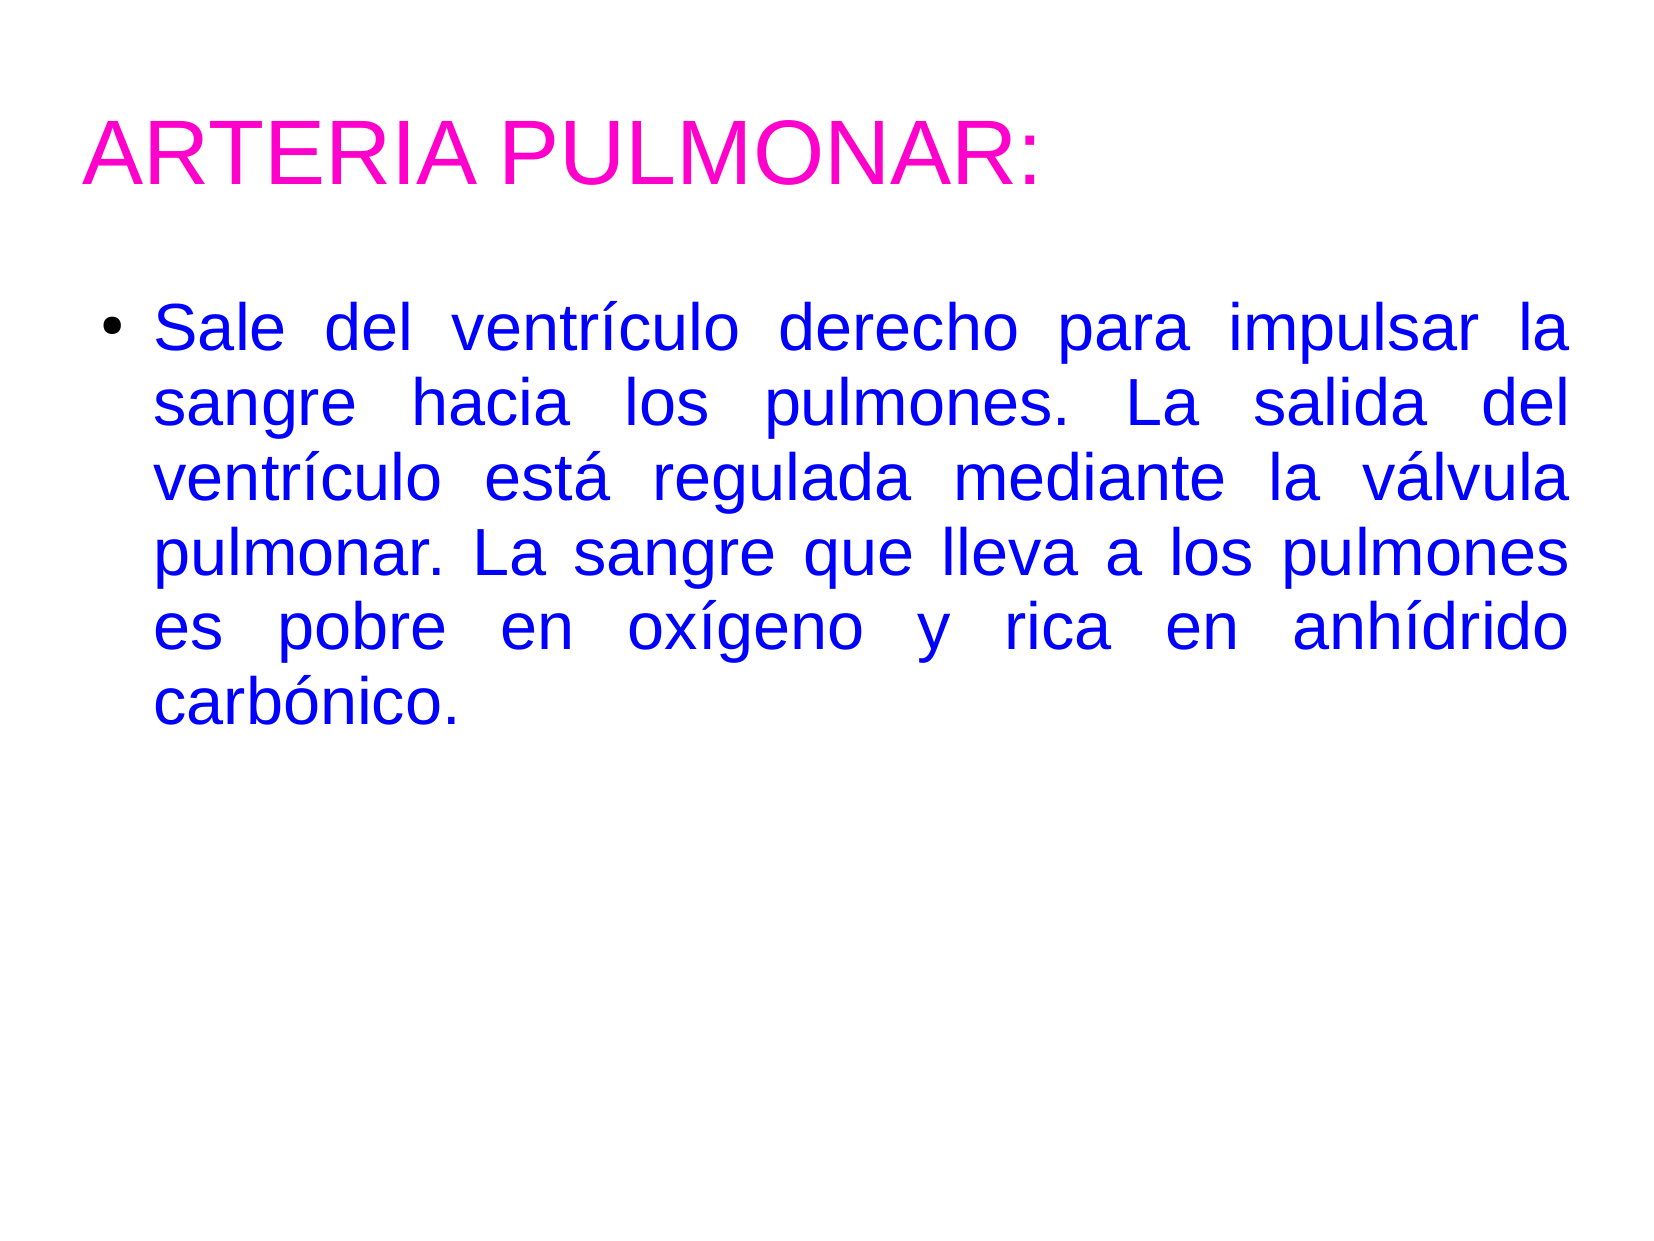

# ARTERIA PULMONAR:
Sale del ventrículo derecho para impulsar la sangre hacia los pulmones. La salida del ventrículo está regulada mediante la válvula pulmonar. La sangre que lleva a los pulmones es pobre en oxígeno y rica en anhídrido carbónico.